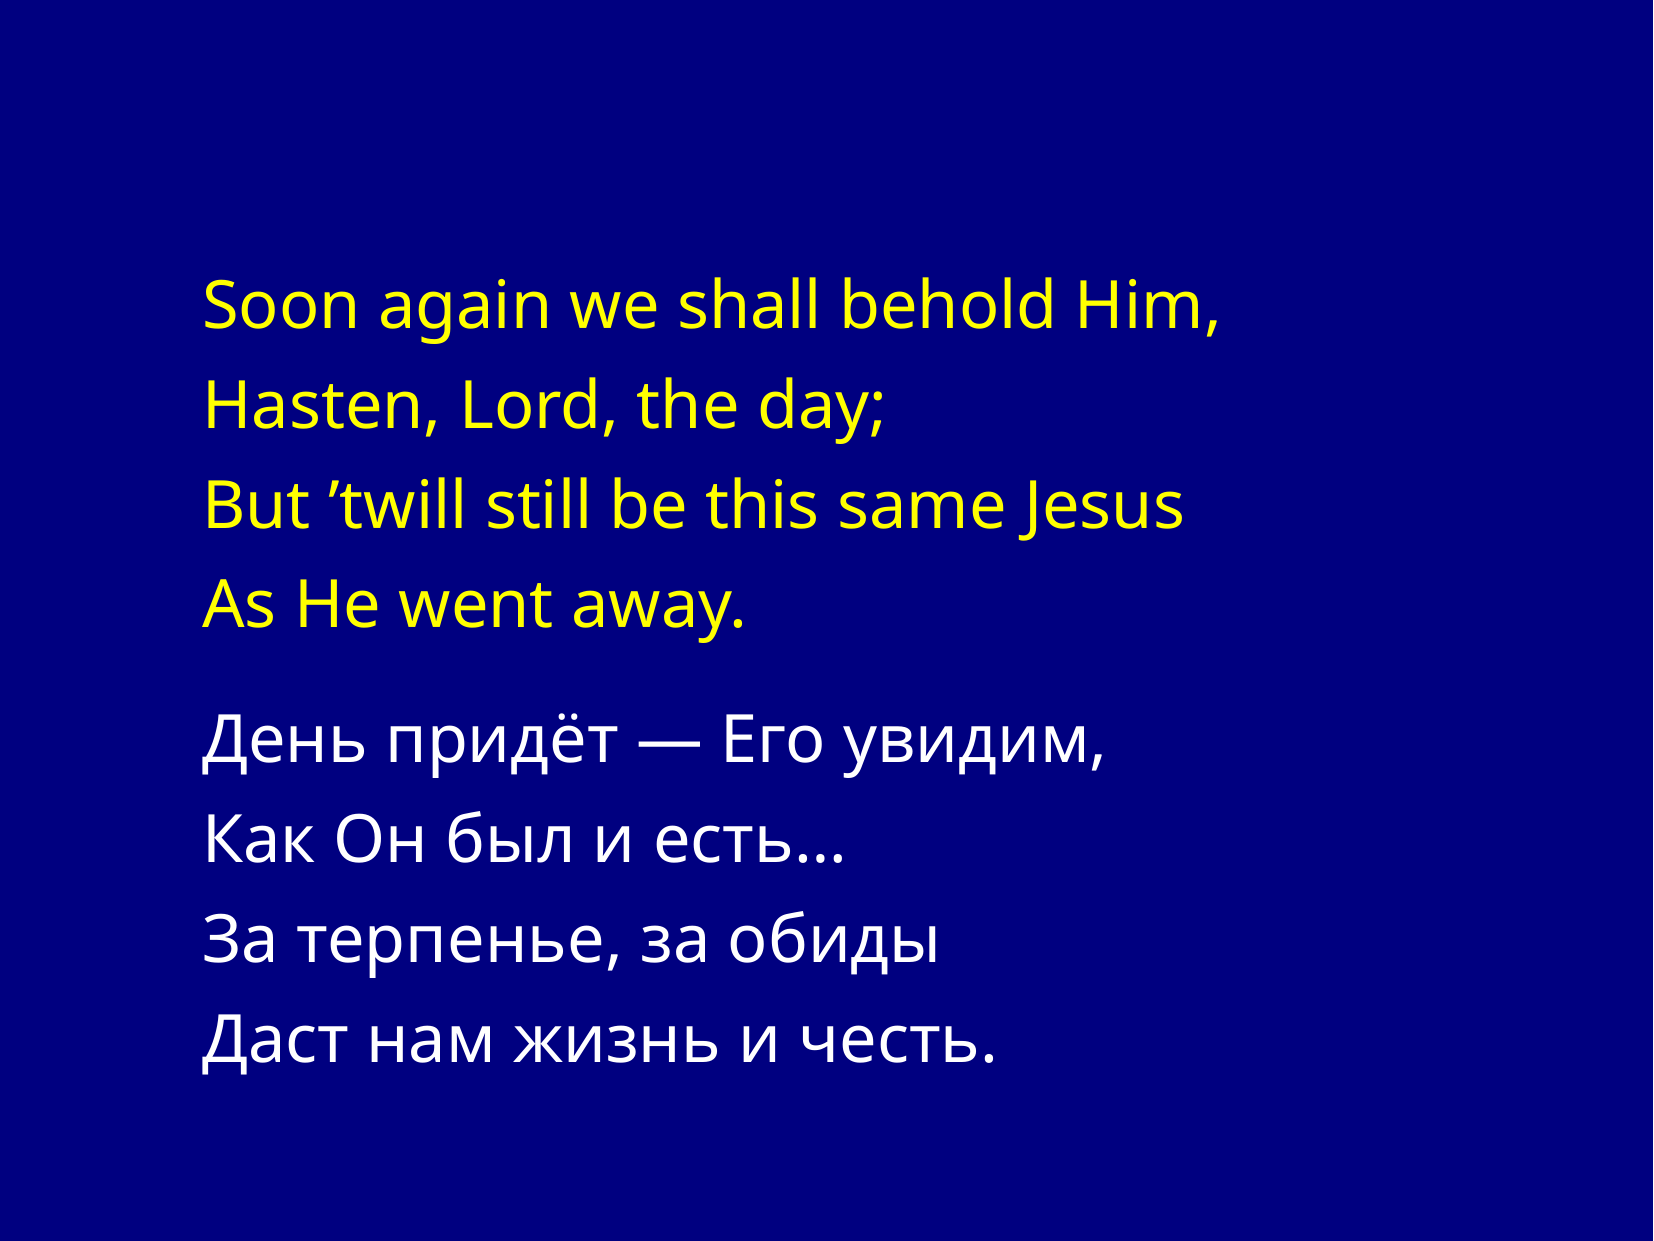

Soon again we shall behold Him,
	Hasten, Lord, the day;
	But ’twill still be this same Jesus
	As He went away.
	День придёт — Его увидим,
	Как Он был и есть…
	За терпенье, за обиды
	Даст нам жизнь и честь.